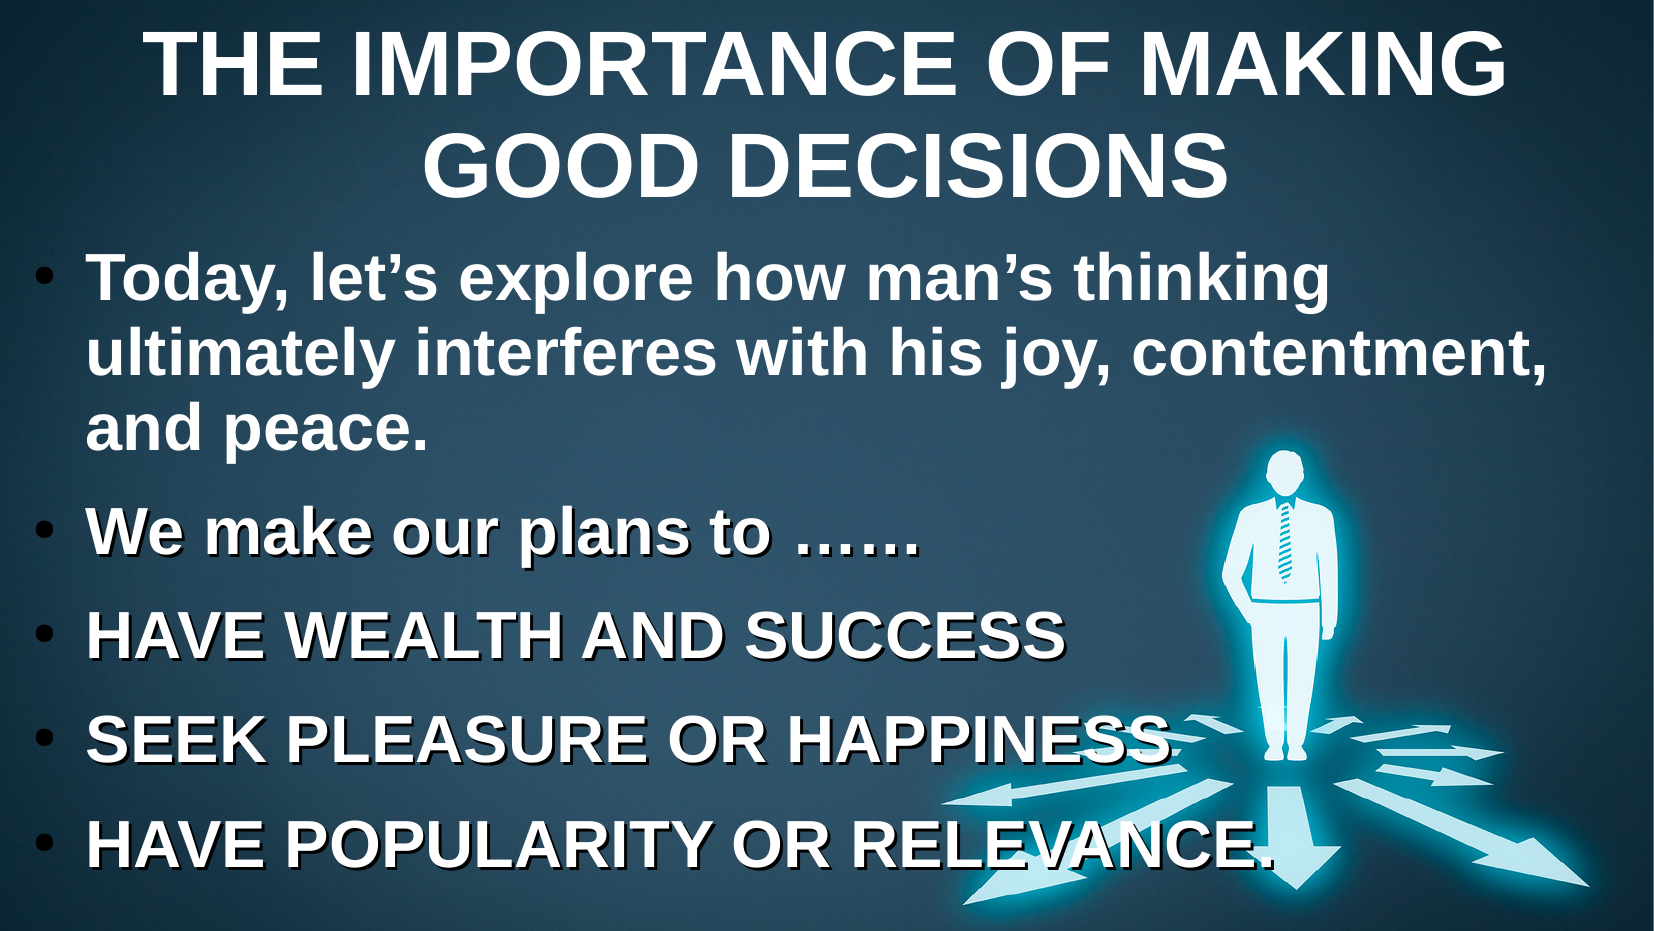

# THE IMPORTANCE OF MAKING GOOD DECISIONS
Today, let’s explore how man’s thinking ultimately interferes with his joy, contentment, and peace.
We make our plans to ……
HAVE WEALTH AND SUCCESS
SEEK PLEASURE OR HAPPINESS
HAVE POPULARITY OR RELEVANCE.